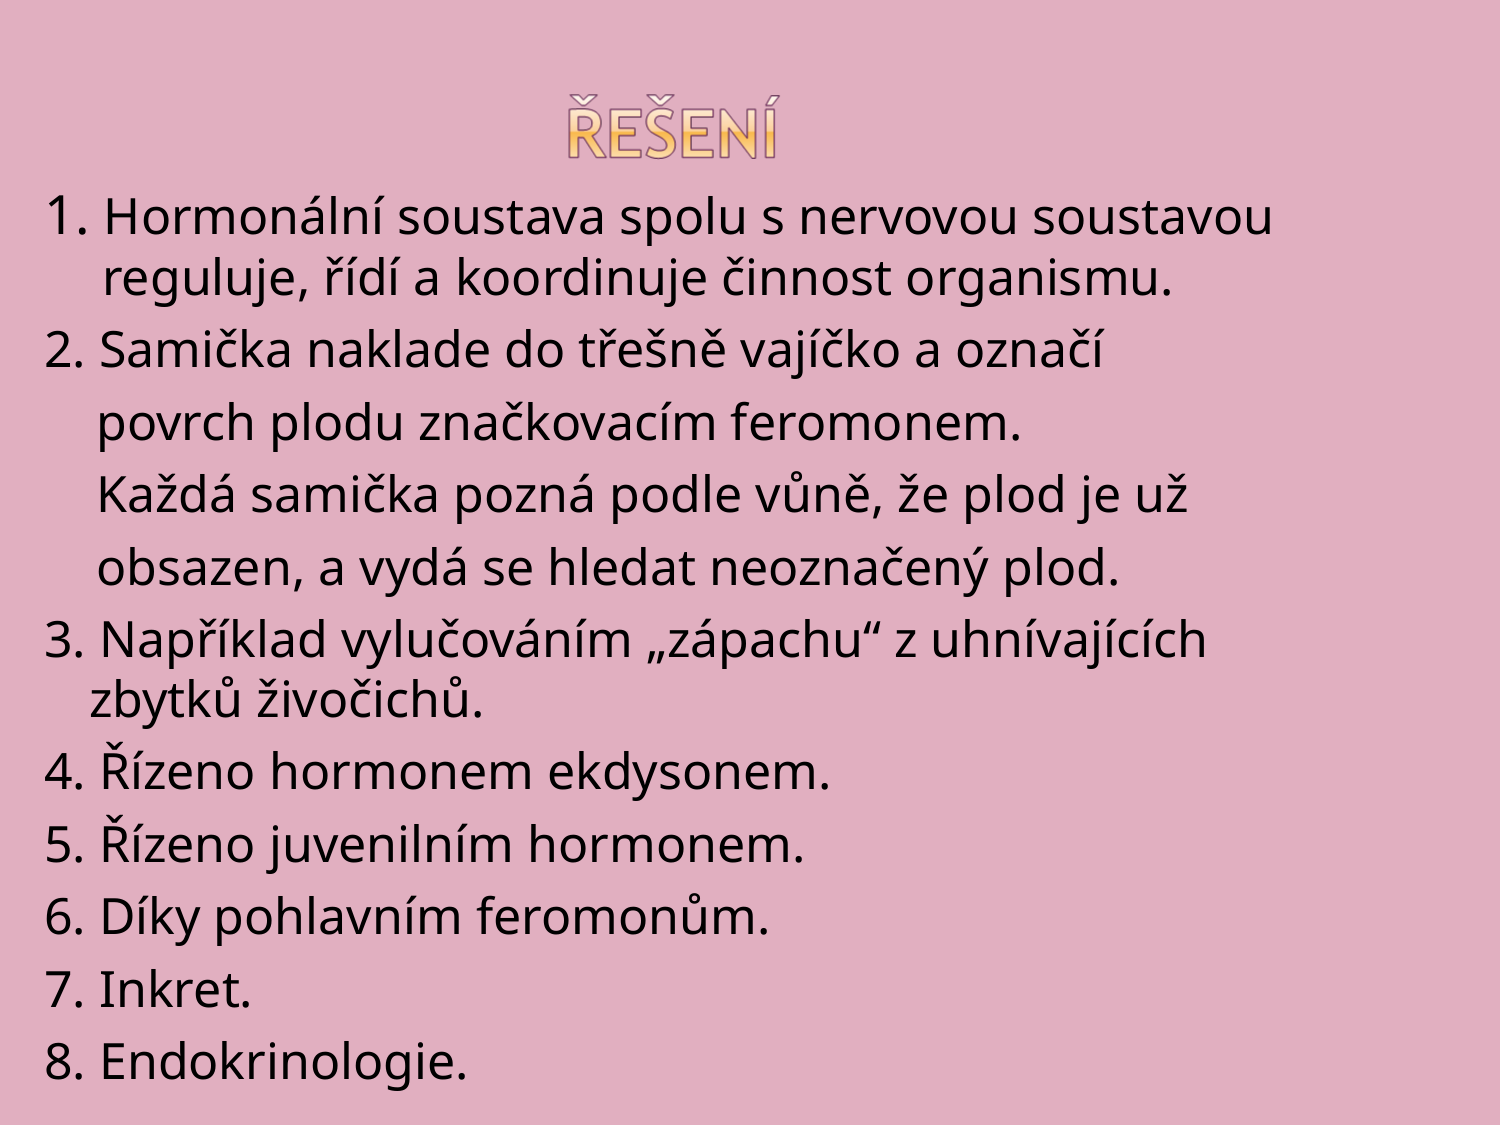

# 1. Hormonální soustava spolu s nervovou soustavou reguluje, řídí a koordinuje činnost organismu.
2. Samička naklade do třešně vajíčko a označí
 povrch plodu značkovacím feromonem.
 Každá samička pozná podle vůně, že plod je už
 obsazen, a vydá se hledat neoznačený plod.
3. Například vylučováním „zápachu“ z uhnívajících zbytků živočichů.
4. Řízeno hormonem ekdysonem.
5. Řízeno juvenilním hormonem.
6. Díky pohlavním feromonům.
7. Inkret.
8. Endokrinologie.